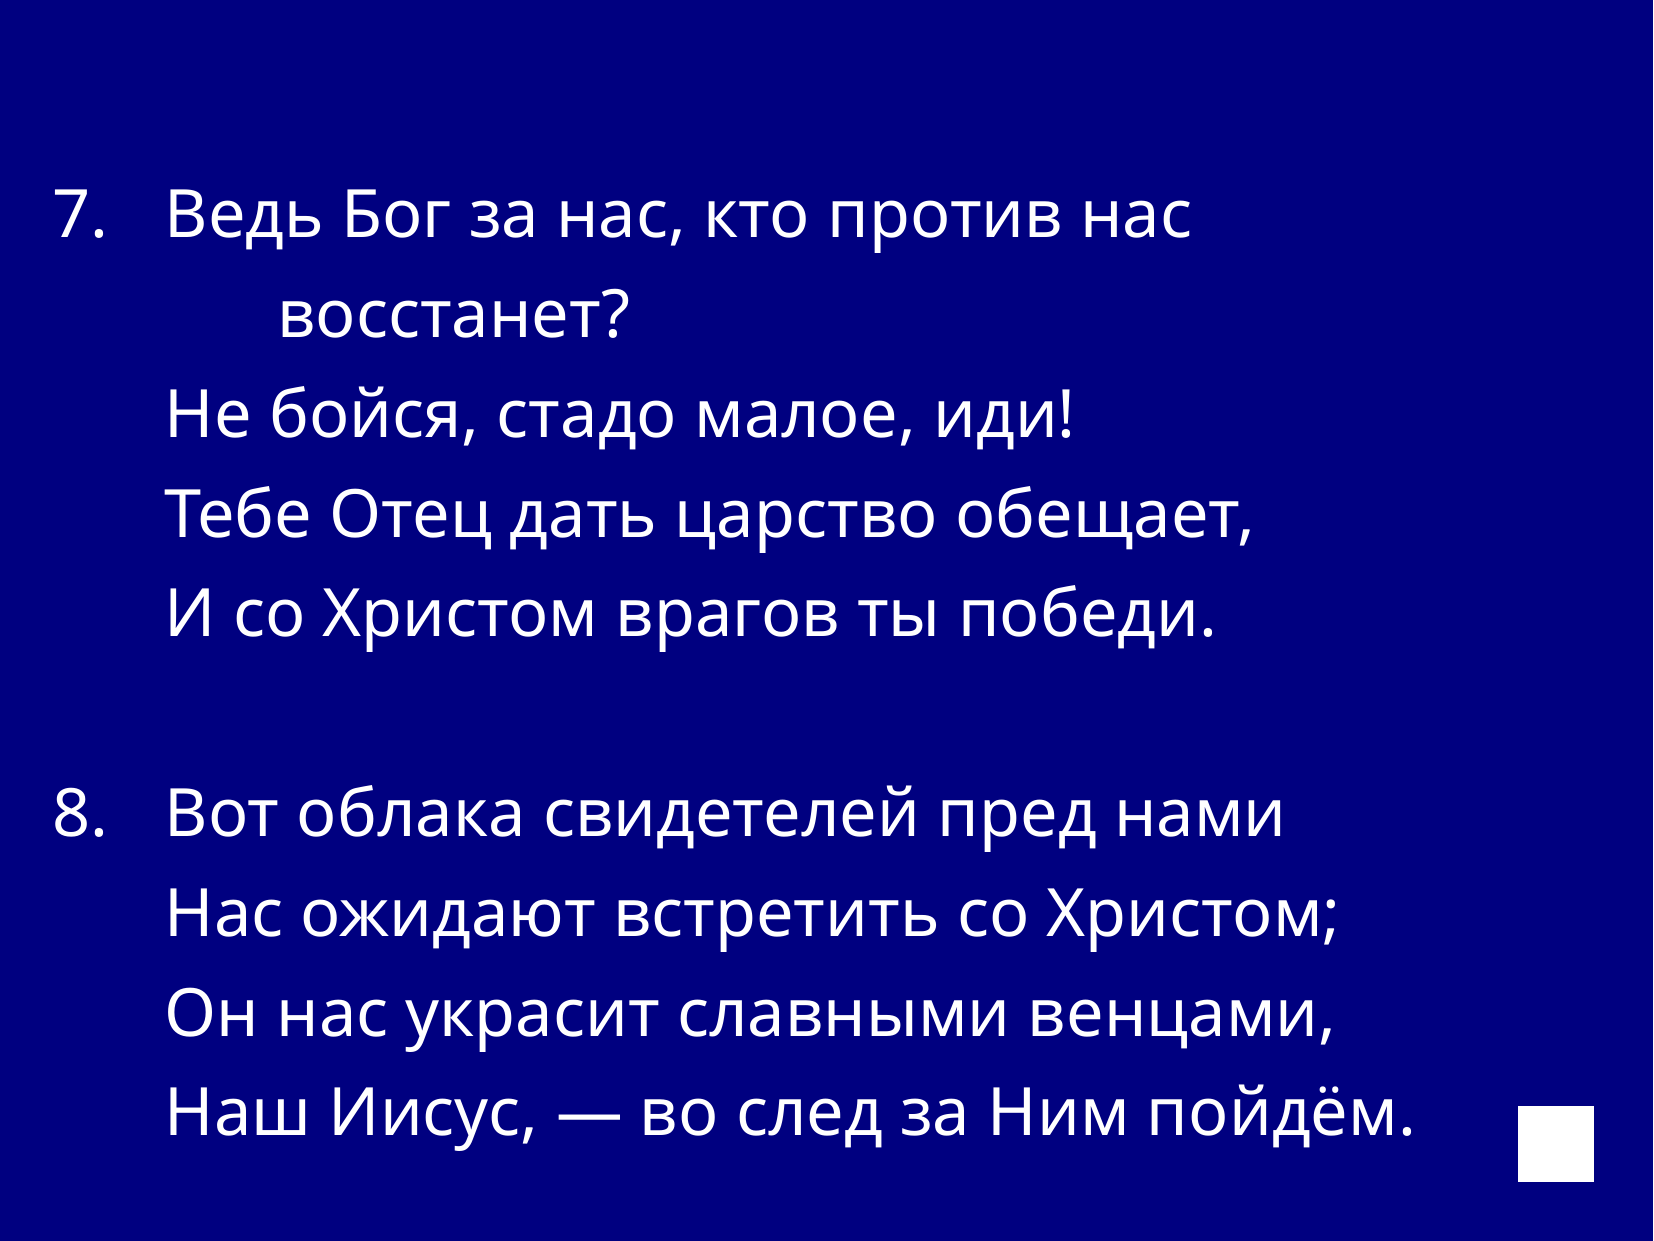

7.	Ведь Бог за нас, кто против нас
		восстанет?
	Не бойся, стадо малое, иди!
	Тебе Отец дать царство обещает,
	И со Христом врагов ты победи.
8.	Вот облака свидетелей пред нами
	Нас ожидают встретить со Христом;
	Он нас украсит славными венцами,
	Наш Иисус, — во след за Ним пойдём.